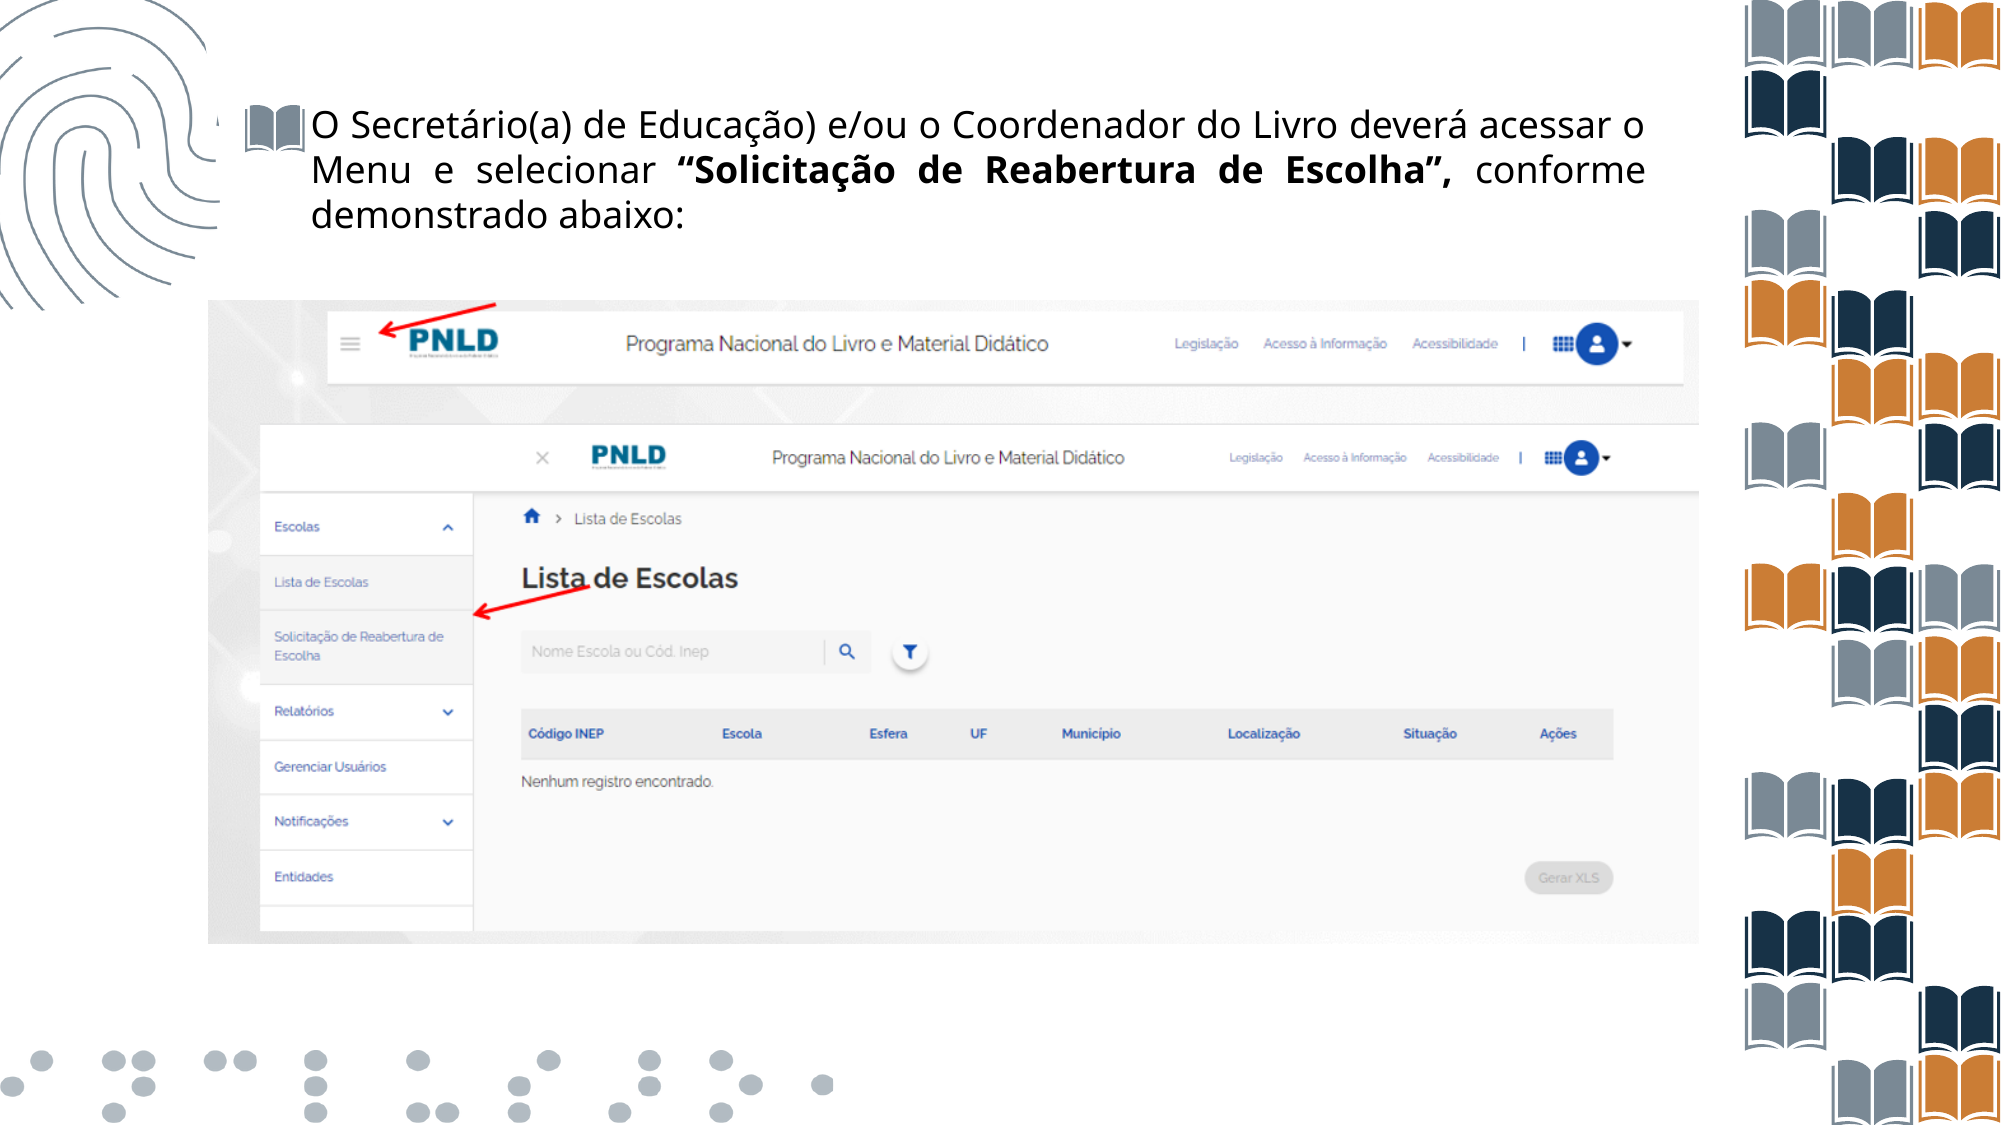

O Secretário(a) de Educação) e/ou o Coordenador do Livro deverá acessar o Menu e selecionar “Solicitação de Reabertura de Escolha’’, conforme demonstrado abaixo: